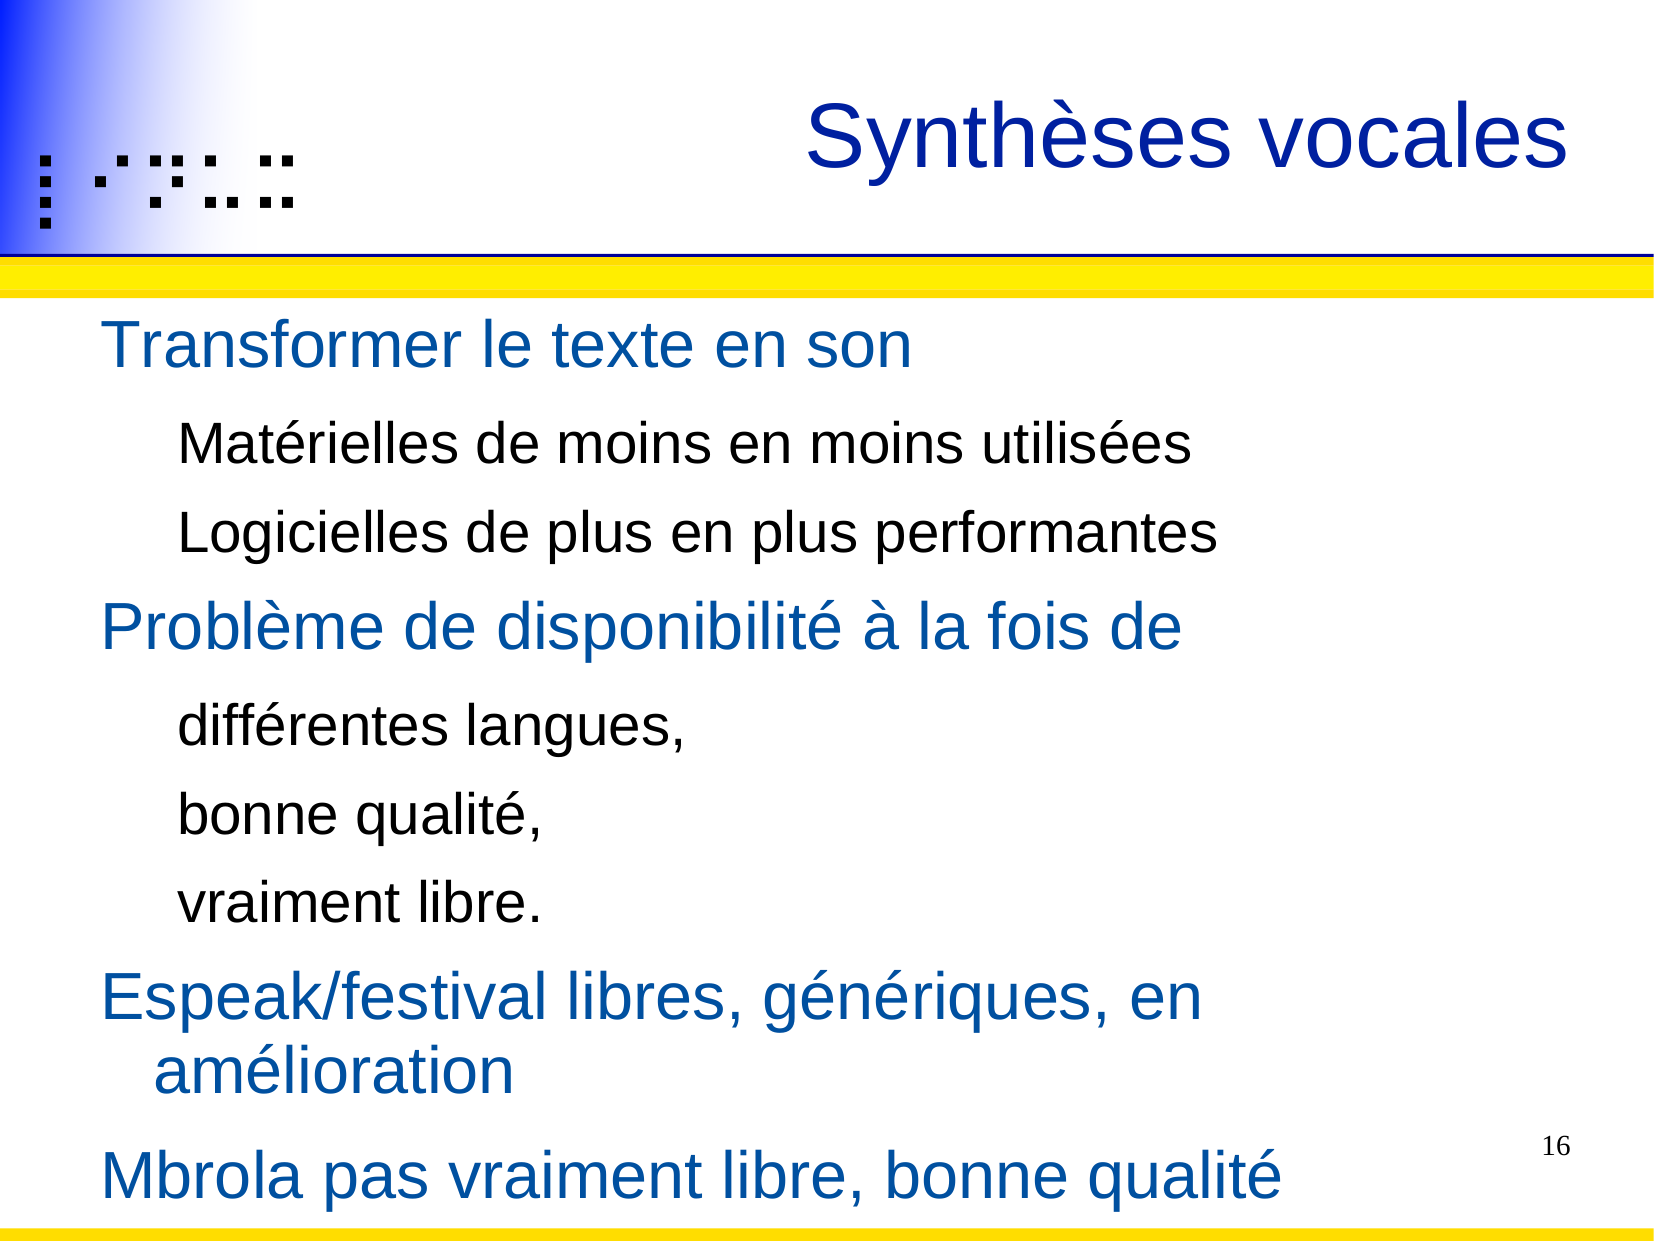

# Synthèses vocales
Transformer le texte en son
Matérielles de moins en moins utilisées
Logicielles de plus en plus performantes
Problème de disponibilité à la fois de
différentes langues,
bonne qualité,
vraiment libre.
Espeak/festival libres, génériques, en amélioration
Mbrola pas vraiment libre, bonne qualité
16